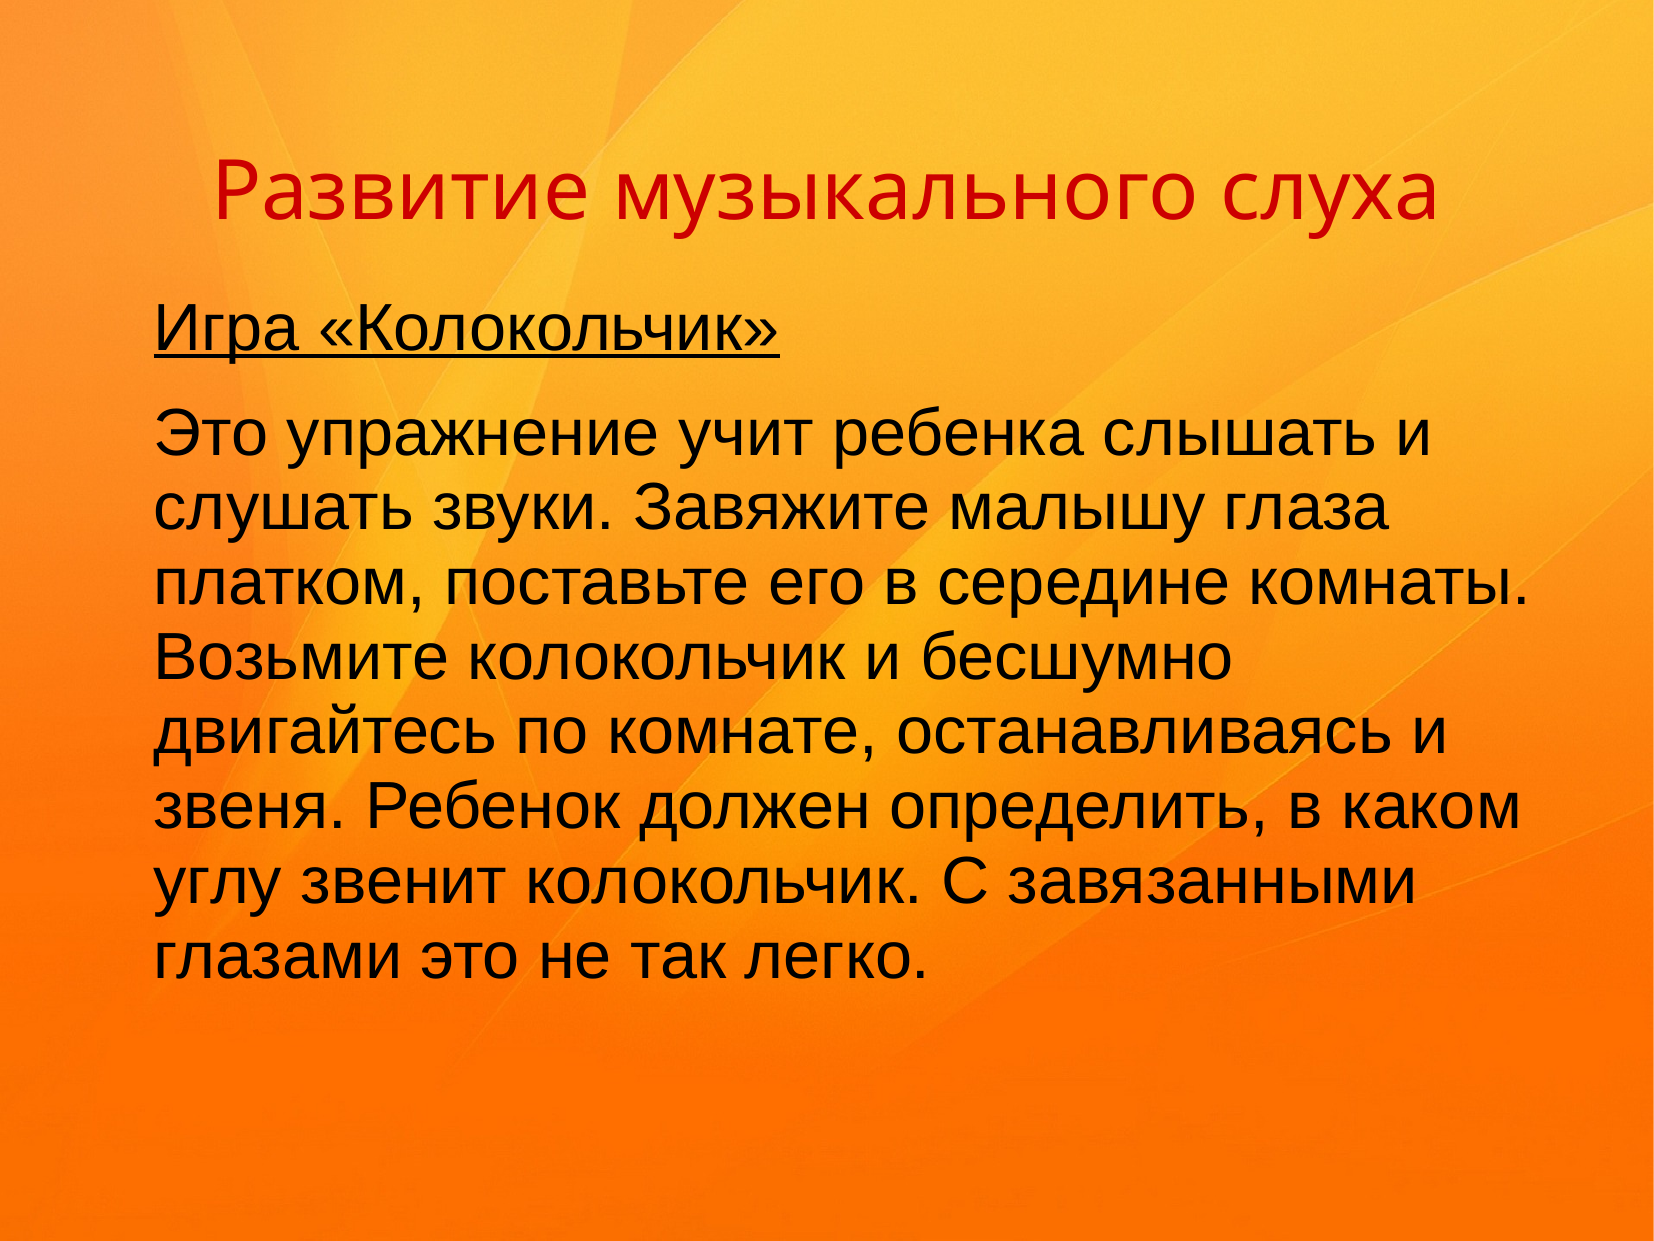

# Развитие музыкального слуха
Игра «Колокольчик»
Это упражнение учит ребенка слышать и слушать звуки. Завяжите малышу глаза платком, поставьте его в середине комнаты. Возьмите колокольчик и бесшумно двигайтесь по комнате, останавливаясь и звеня. Ребенок должен определить, в каком углу звенит колокольчик. С завязанными глазами это не так легко.